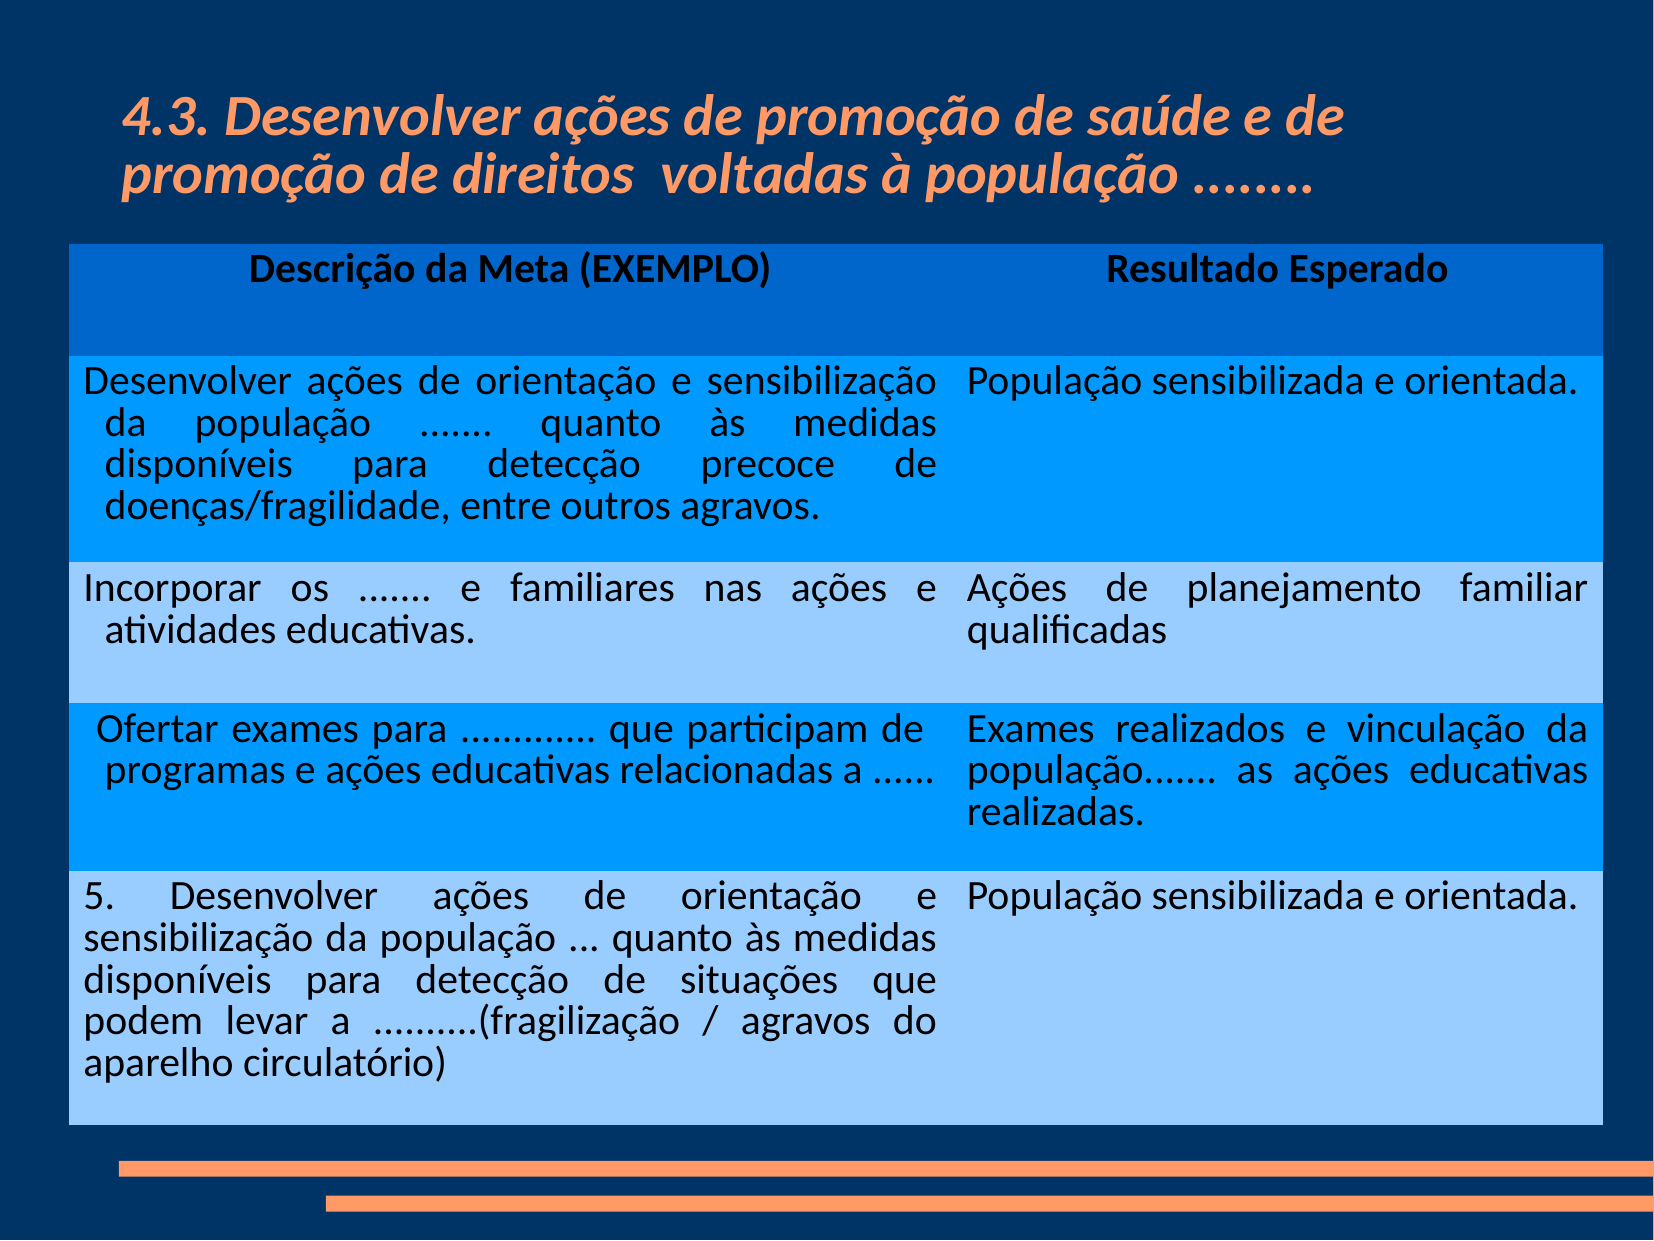

# 4.3. Desenvolver ações de promoção de saúde e de promoção de direitos voltadas à população ........
| Descrição da Meta (EXEMPLO) | Resultado Esperado |
| --- | --- |
| Desenvolver ações de orientação e sensibilização da população ....... quanto às medidas disponíveis para detecção precoce de doenças/fragilidade, entre outros agravos. | População sensibilizada e orientada. |
| Incorporar os ....... e familiares nas ações e atividades educativas. | Ações de planejamento familiar qualificadas |
| Ofertar exames para ............. que participam de programas e ações educativas relacionadas a ...... | Exames realizados e vinculação da população....... as ações educativas realizadas. |
| 5. Desenvolver ações de orientação e sensibilização da população ... quanto às medidas disponíveis para detecção de situações que podem levar a ..........(fragilização / agravos do aparelho circulatório) | População sensibilizada e orientada. |